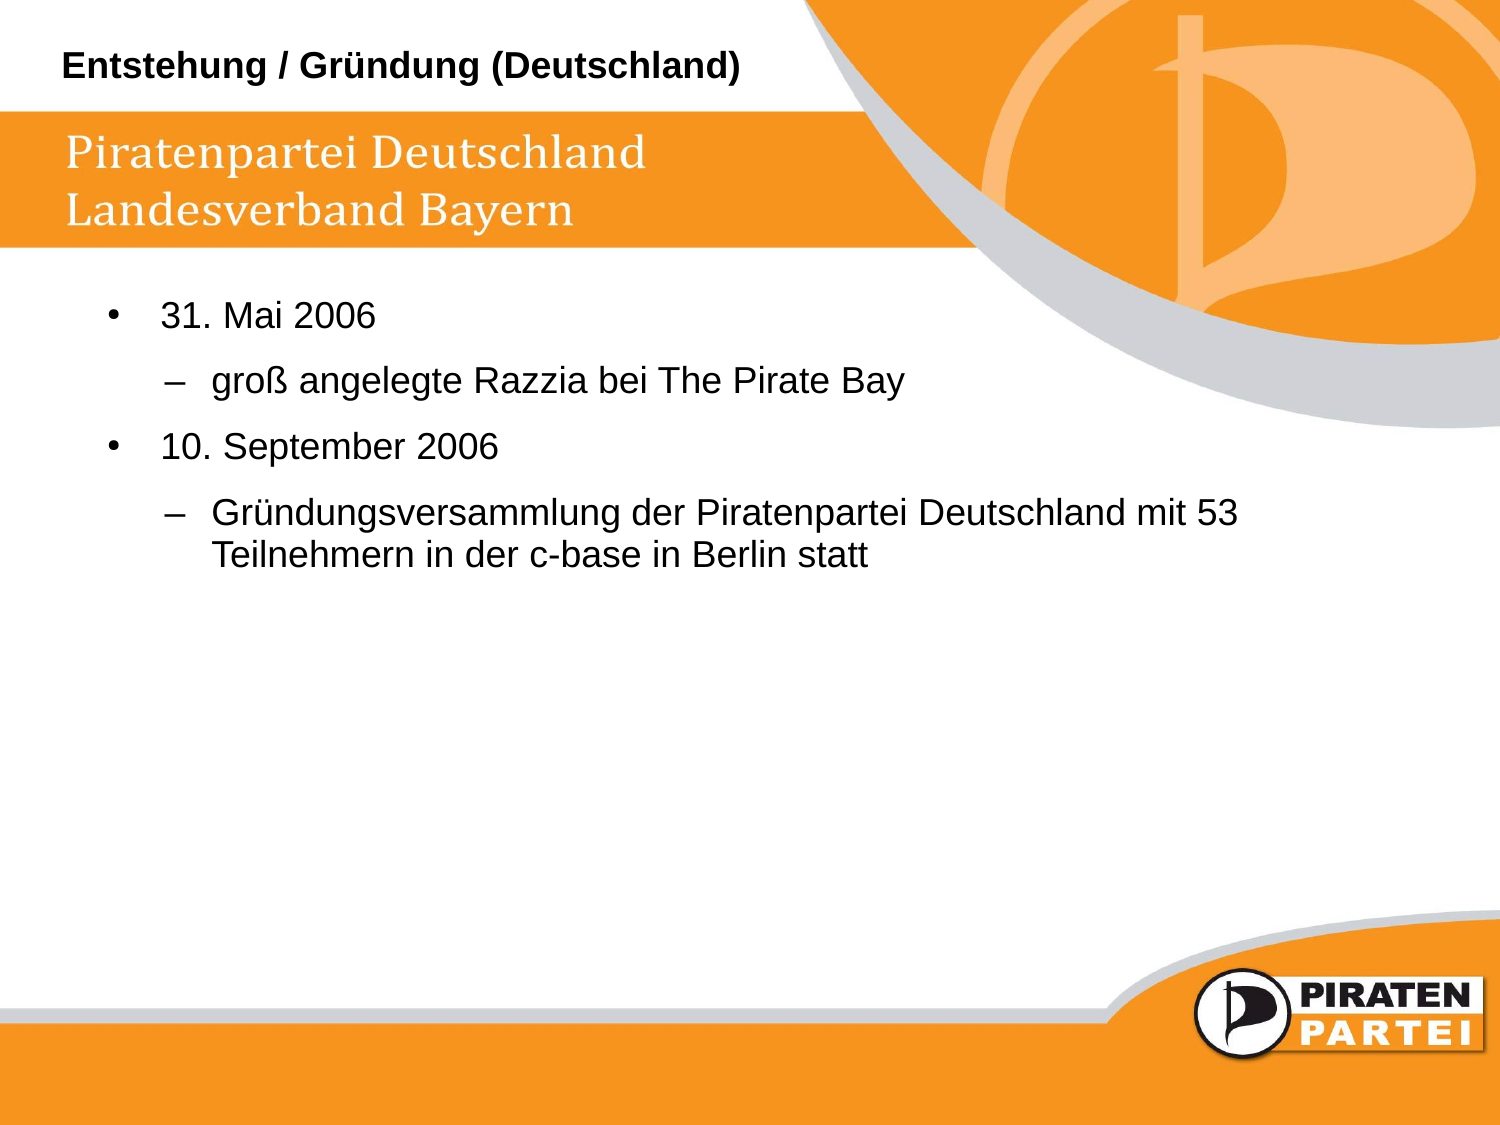

# Entstehung / Gründung (Deutschland)
31. Mai 2006
groß angelegte Razzia bei The Pirate Bay
10. September 2006
Gründungsversammlung der Piratenpartei Deutschland mit 53 Teilnehmern in der c-base in Berlin statt